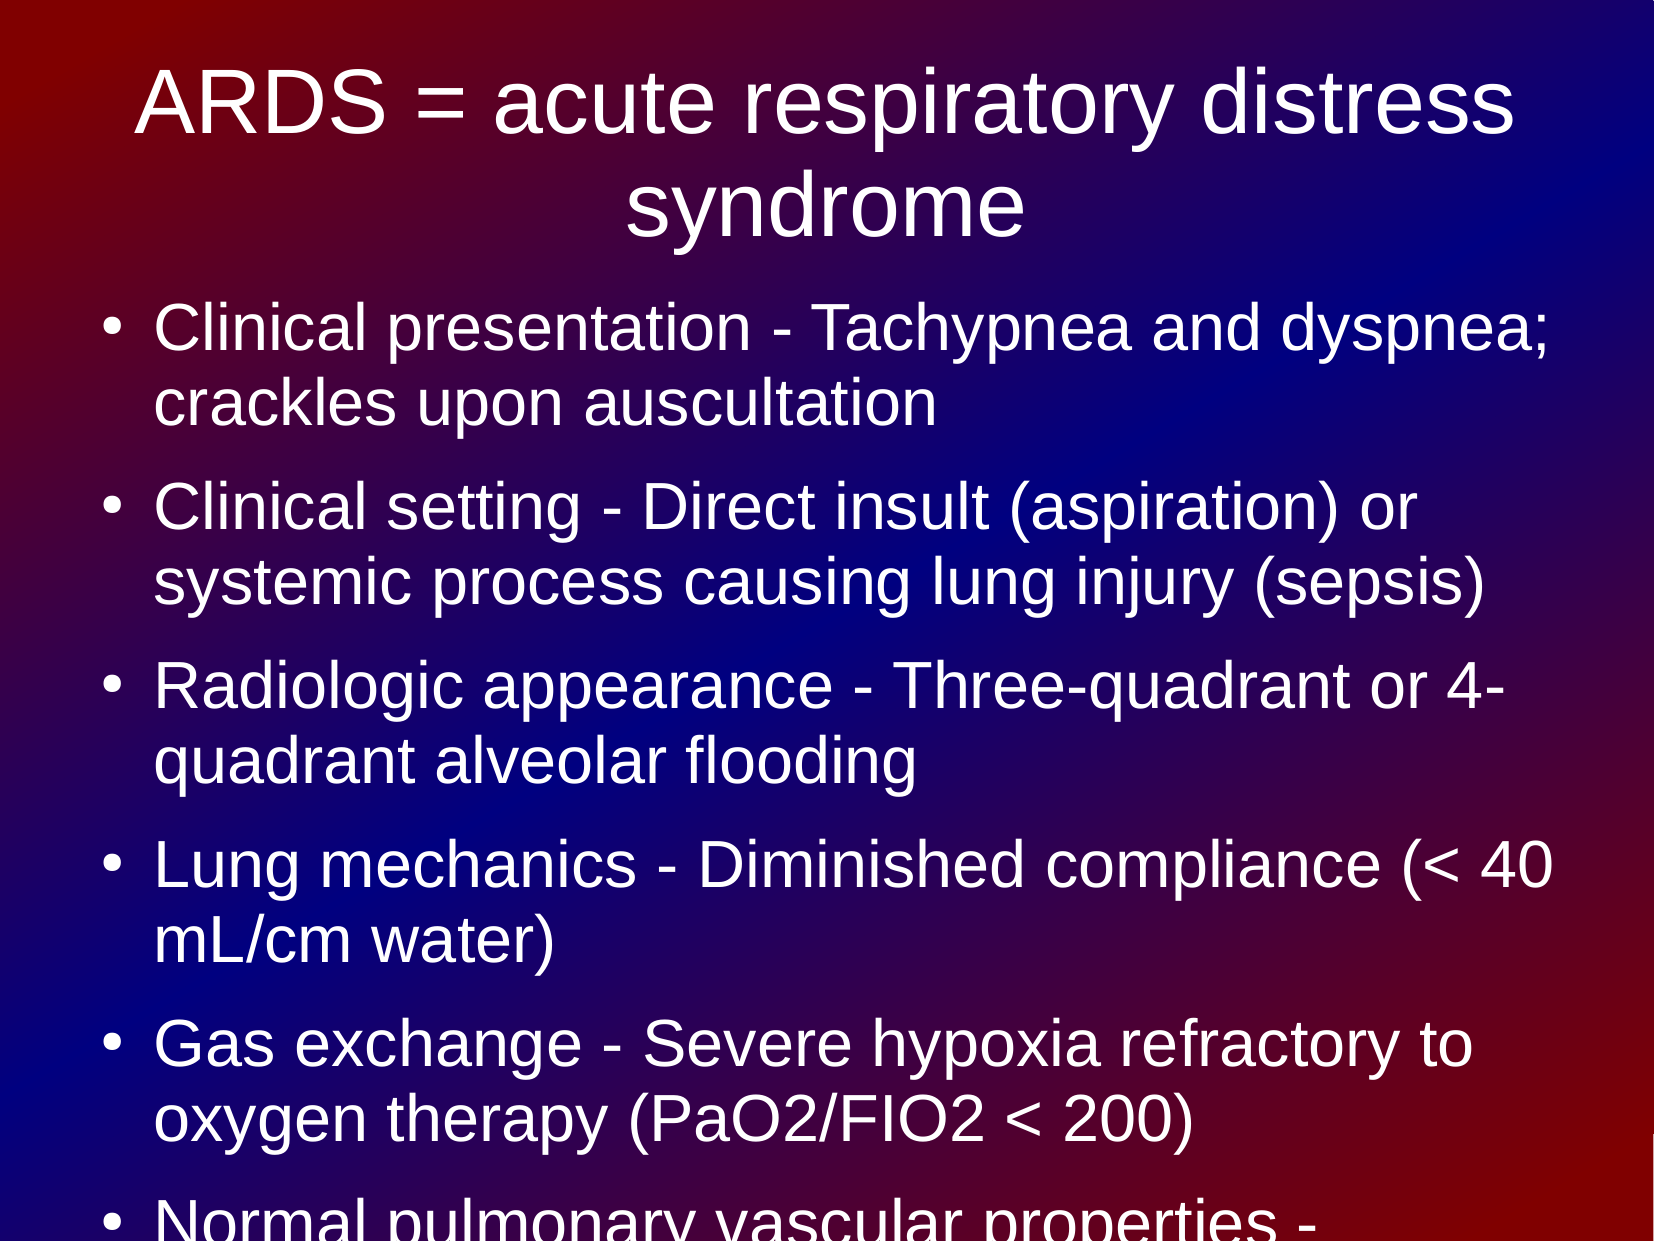

# ARDS = acute respiratory distress syndrome
Clinical presentation - Tachypnea and dyspnea; crackles upon auscultation
Clinical setting - Direct insult (aspiration) or systemic process causing lung injury (sepsis)
Radiologic appearance - Three-quadrant or 4-quadrant alveolar flooding
Lung mechanics - Diminished compliance (< 40 mL/cm water)
Gas exchange - Severe hypoxia refractory to oxygen therapy (PaO2/FIO2 < 200)
Normal pulmonary vascular properties - Pulmonary capillary wedge pressure of less than 18 mm Hg